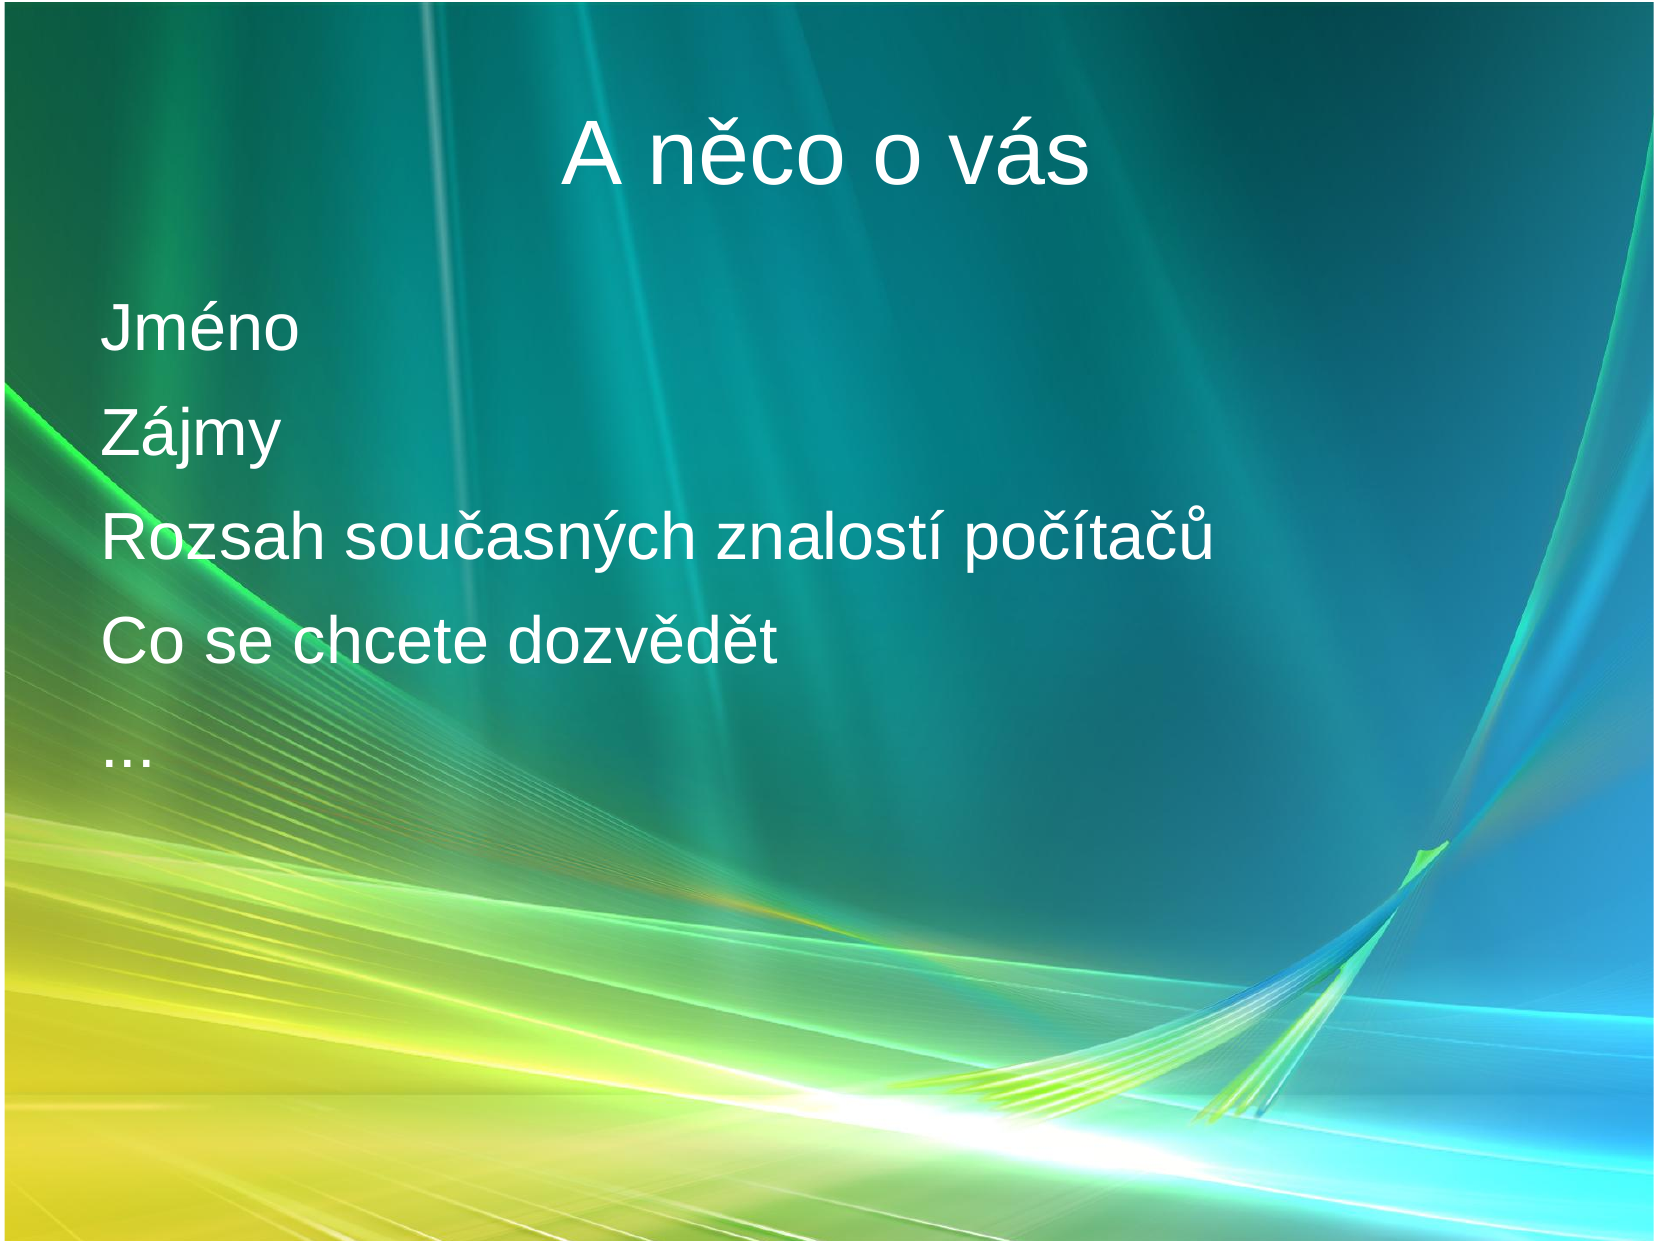

# A něco o vás
Jméno
Zájmy
Rozsah současných znalostí počítačů
Co se chcete dozvědět
...